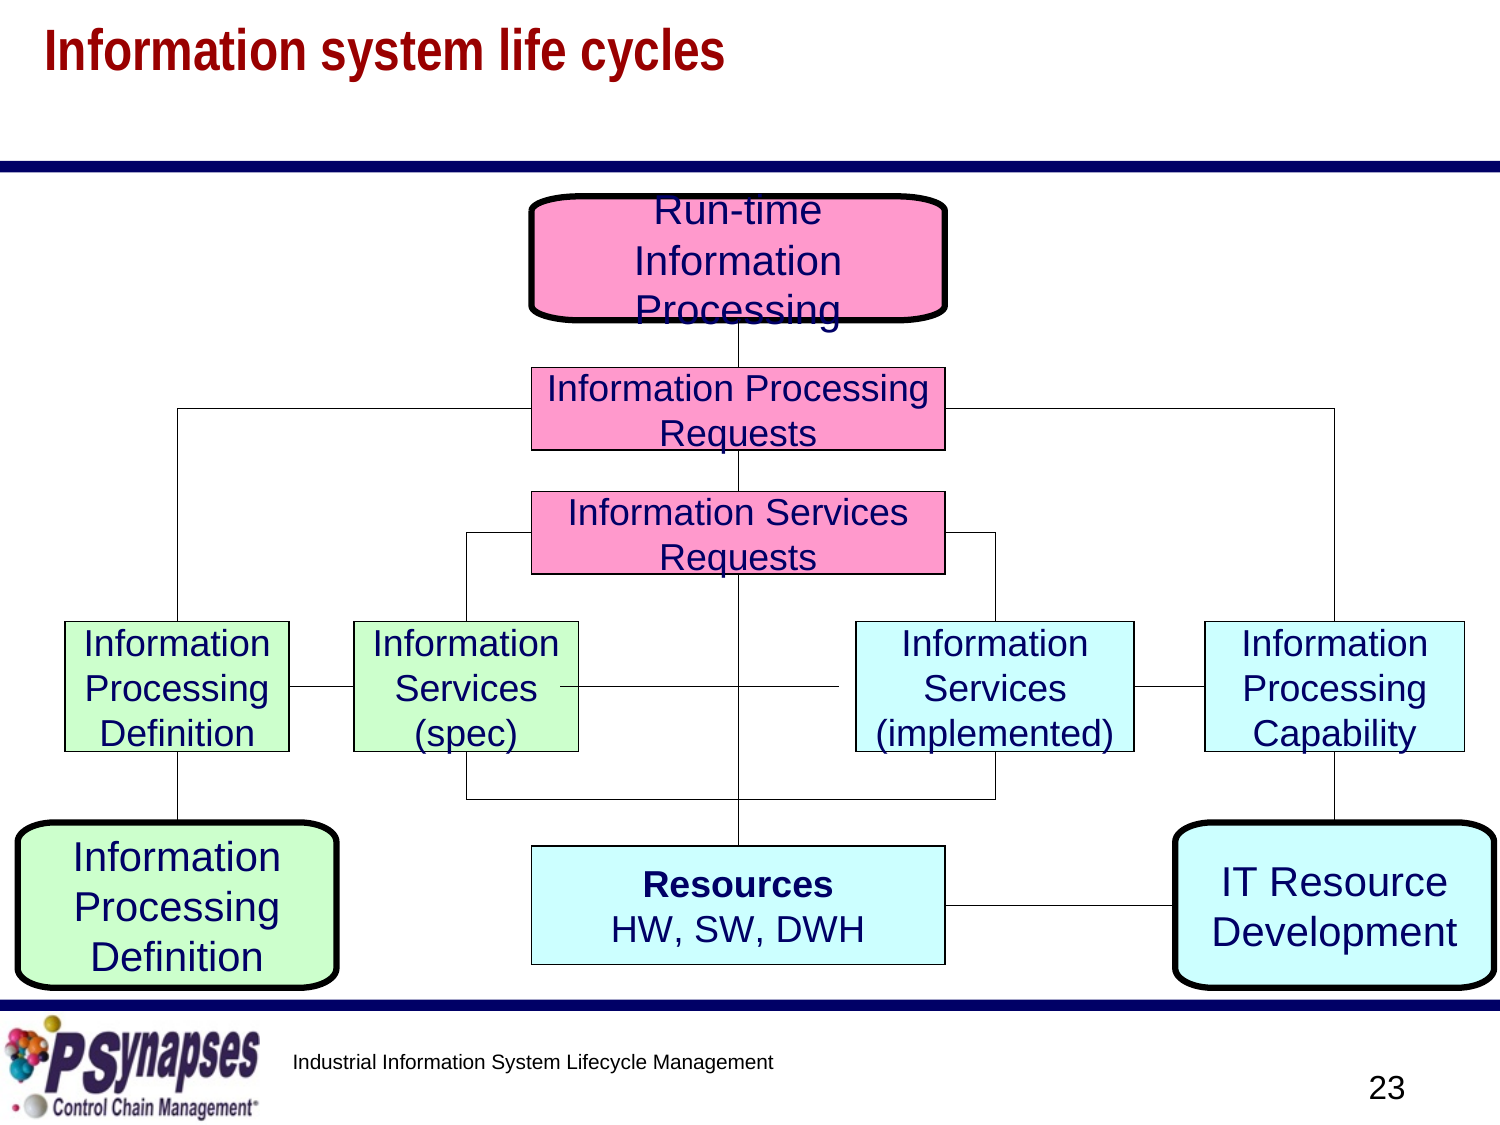

# Information system life cycles
Run-time Information Processing
Information Processing Requests
Information Services Requests
Information Processing Definition
Information Services (spec)
Information Services (implemented)
Information Processing Capability
Information Processing Definition
IT Resource Development
Resources
HW, SW, DWH